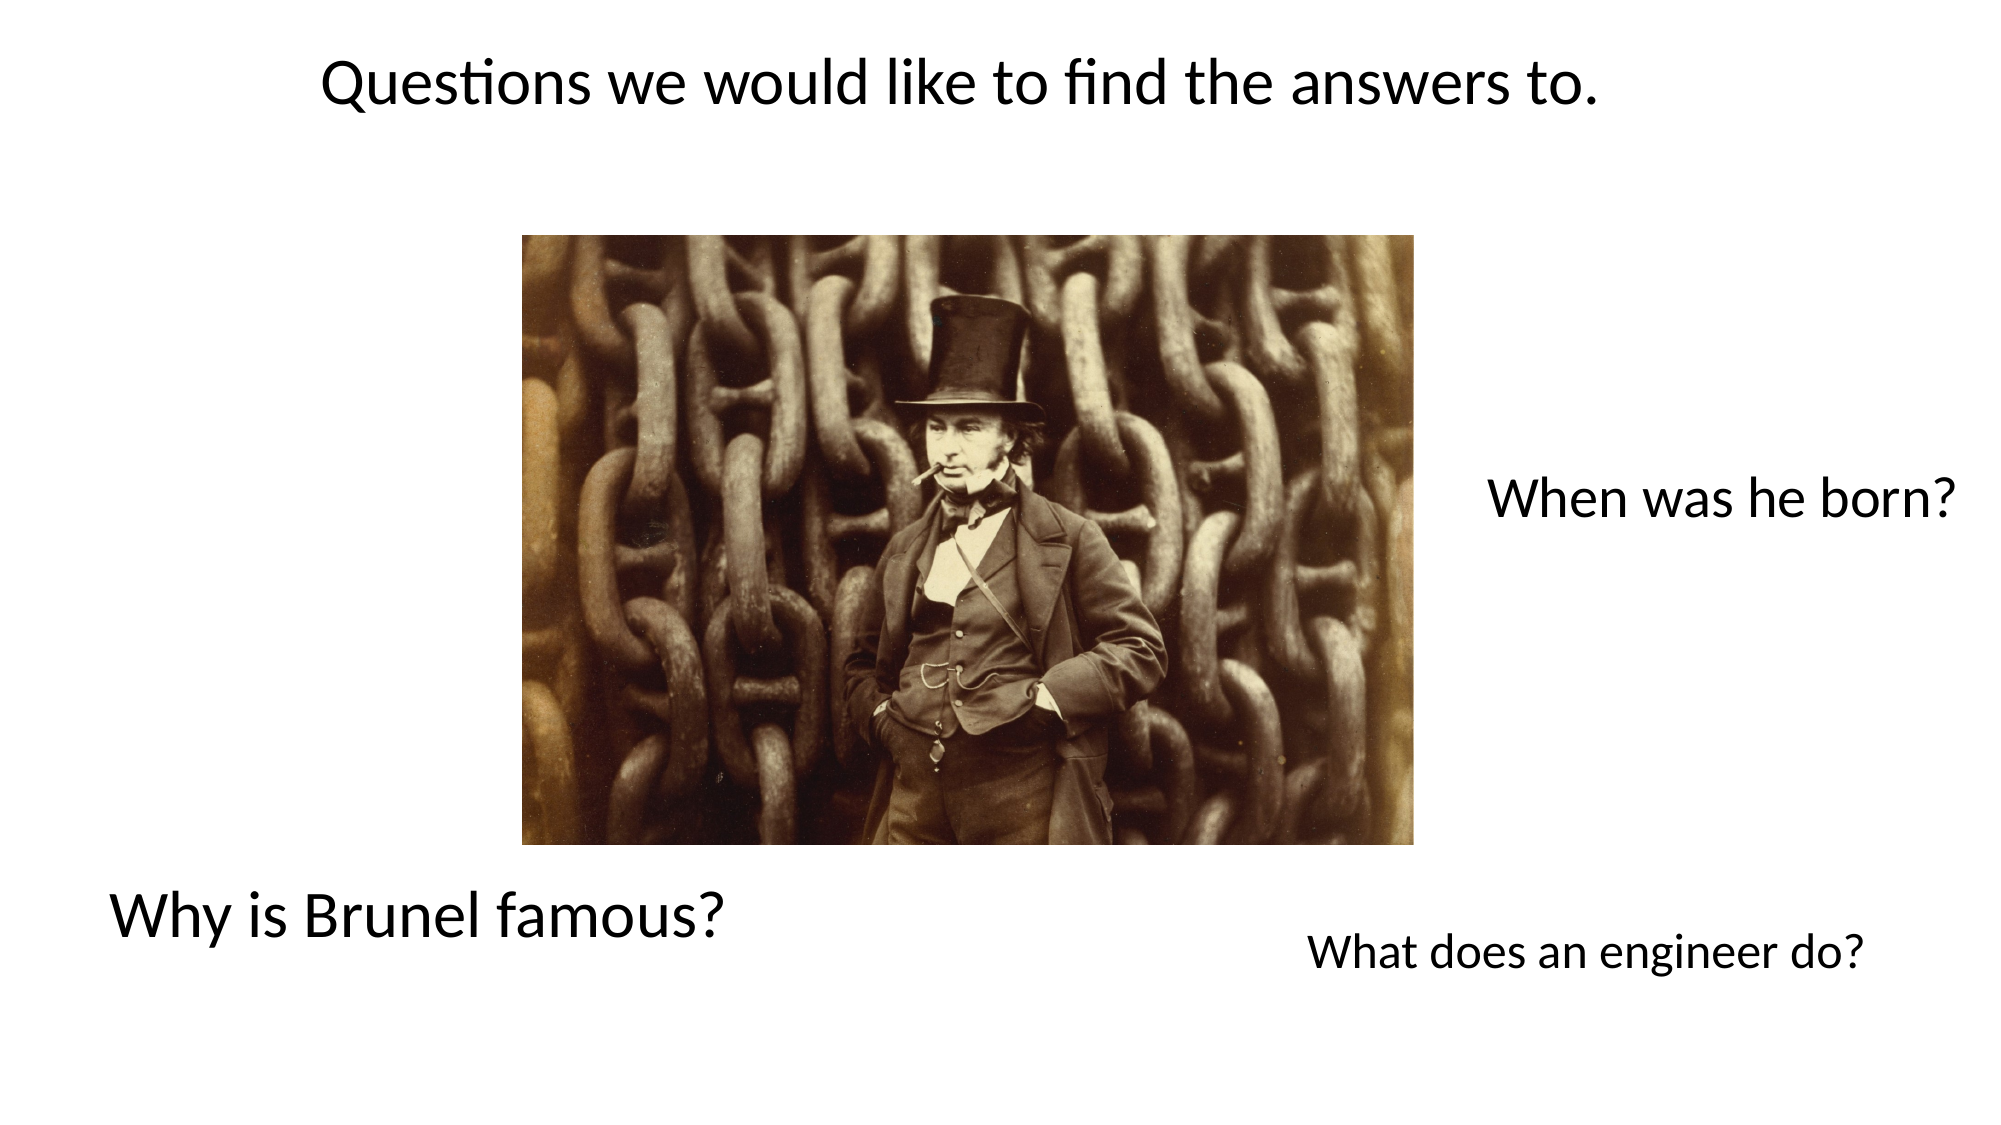

Questions we would like to find the answers to.
When was he born?
Why is Brunel famous?
What does an engineer do?